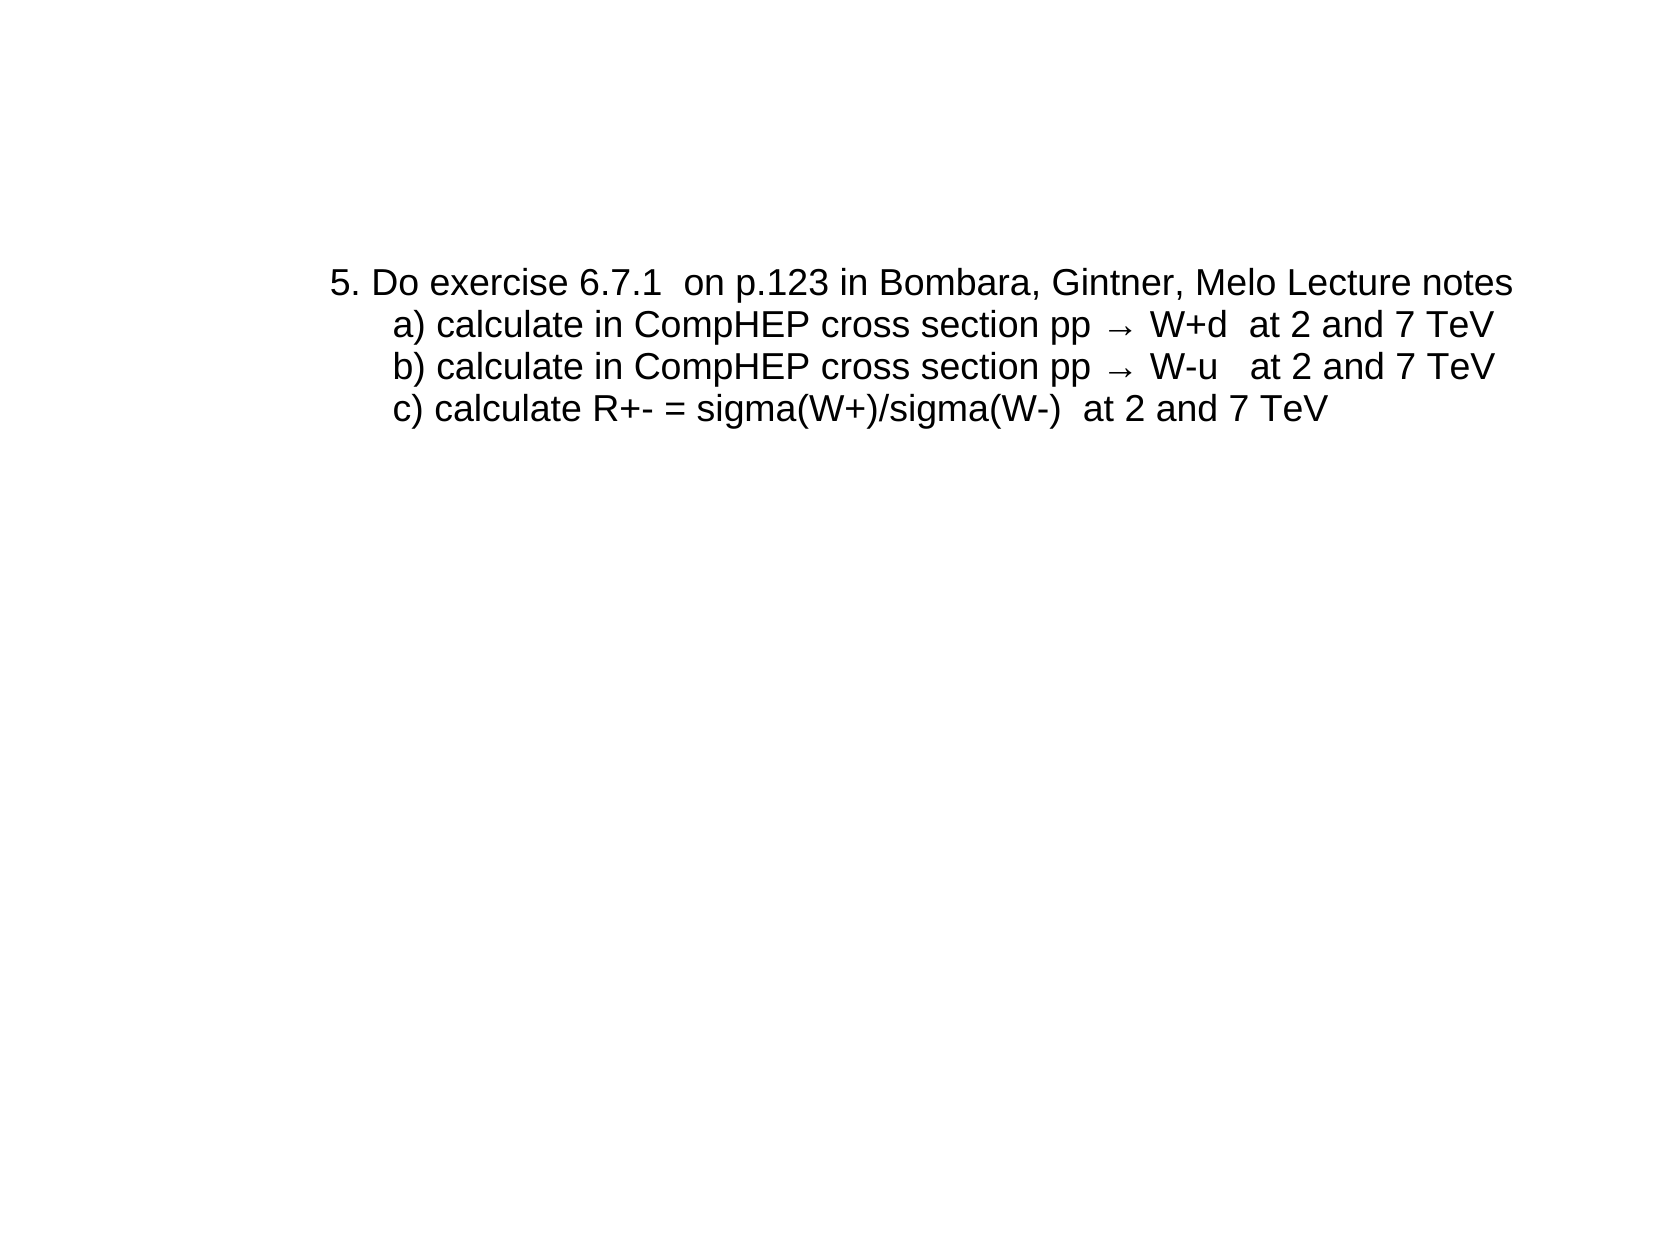

5. Do exercise 6.7.1 on p.123 in Bombara, Gintner, Melo Lecture notes
 a) calculate in CompHEP cross section pp → W+d at 2 and 7 TeV
 b) calculate in CompHEP cross section pp → W-u at 2 and 7 TeV
 c) calculate R+- = sigma(W+)/sigma(W-) at 2 and 7 TeV